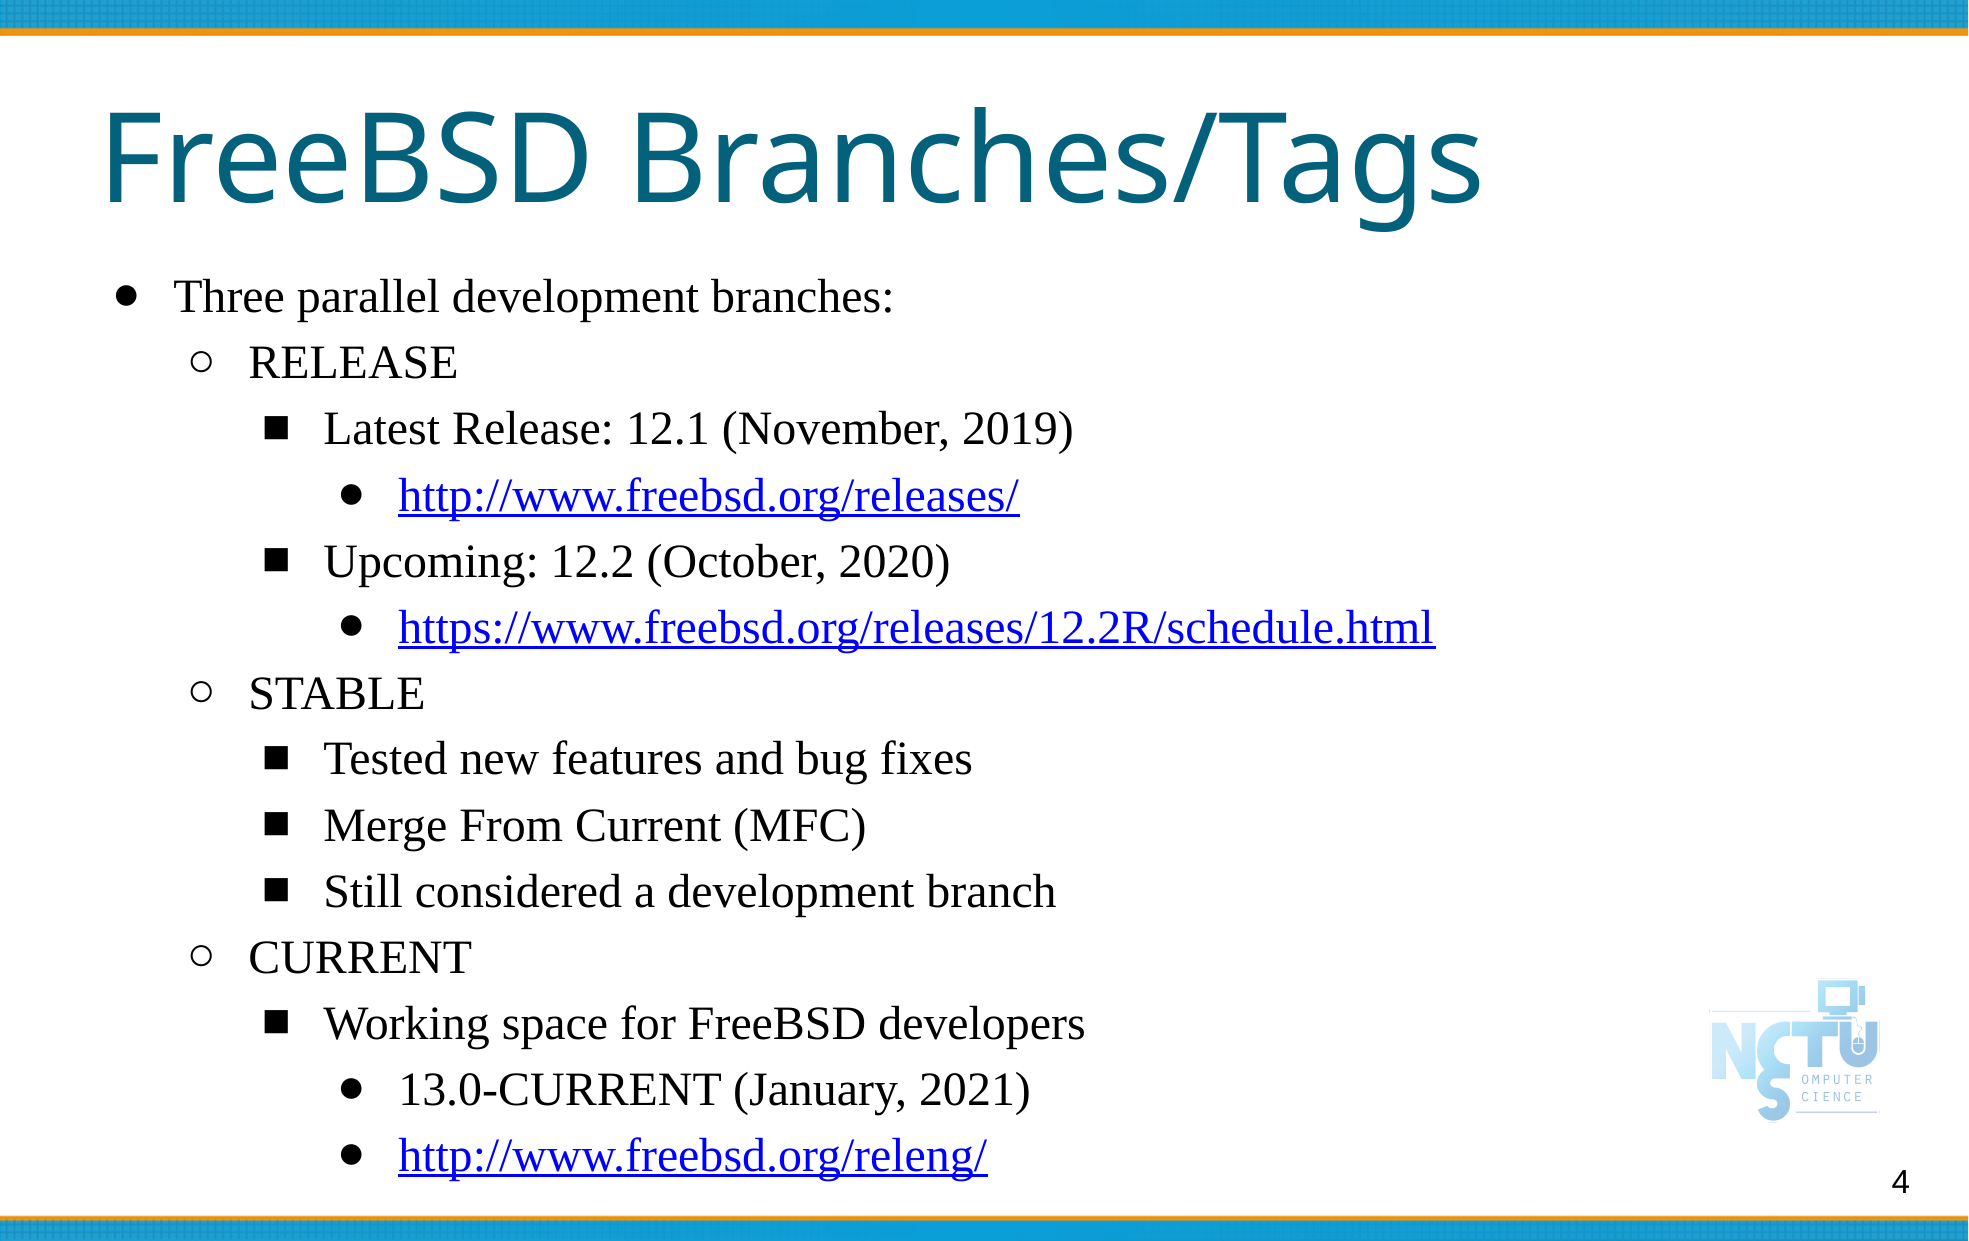

# FreeBSD Branches/Tags
Three parallel development branches:
RELEASE
Latest Release: 12.1 (November, 2019)
http://www.freebsd.org/releases/
Upcoming: 12.2 (October, 2020)
https://www.freebsd.org/releases/12.2R/schedule.html
STABLE
Tested new features and bug fixes
Merge From Current (MFC)
Still considered a development branch
CURRENT
Working space for FreeBSD developers
13.0-CURRENT (January, 2021)
http://www.freebsd.org/releng/